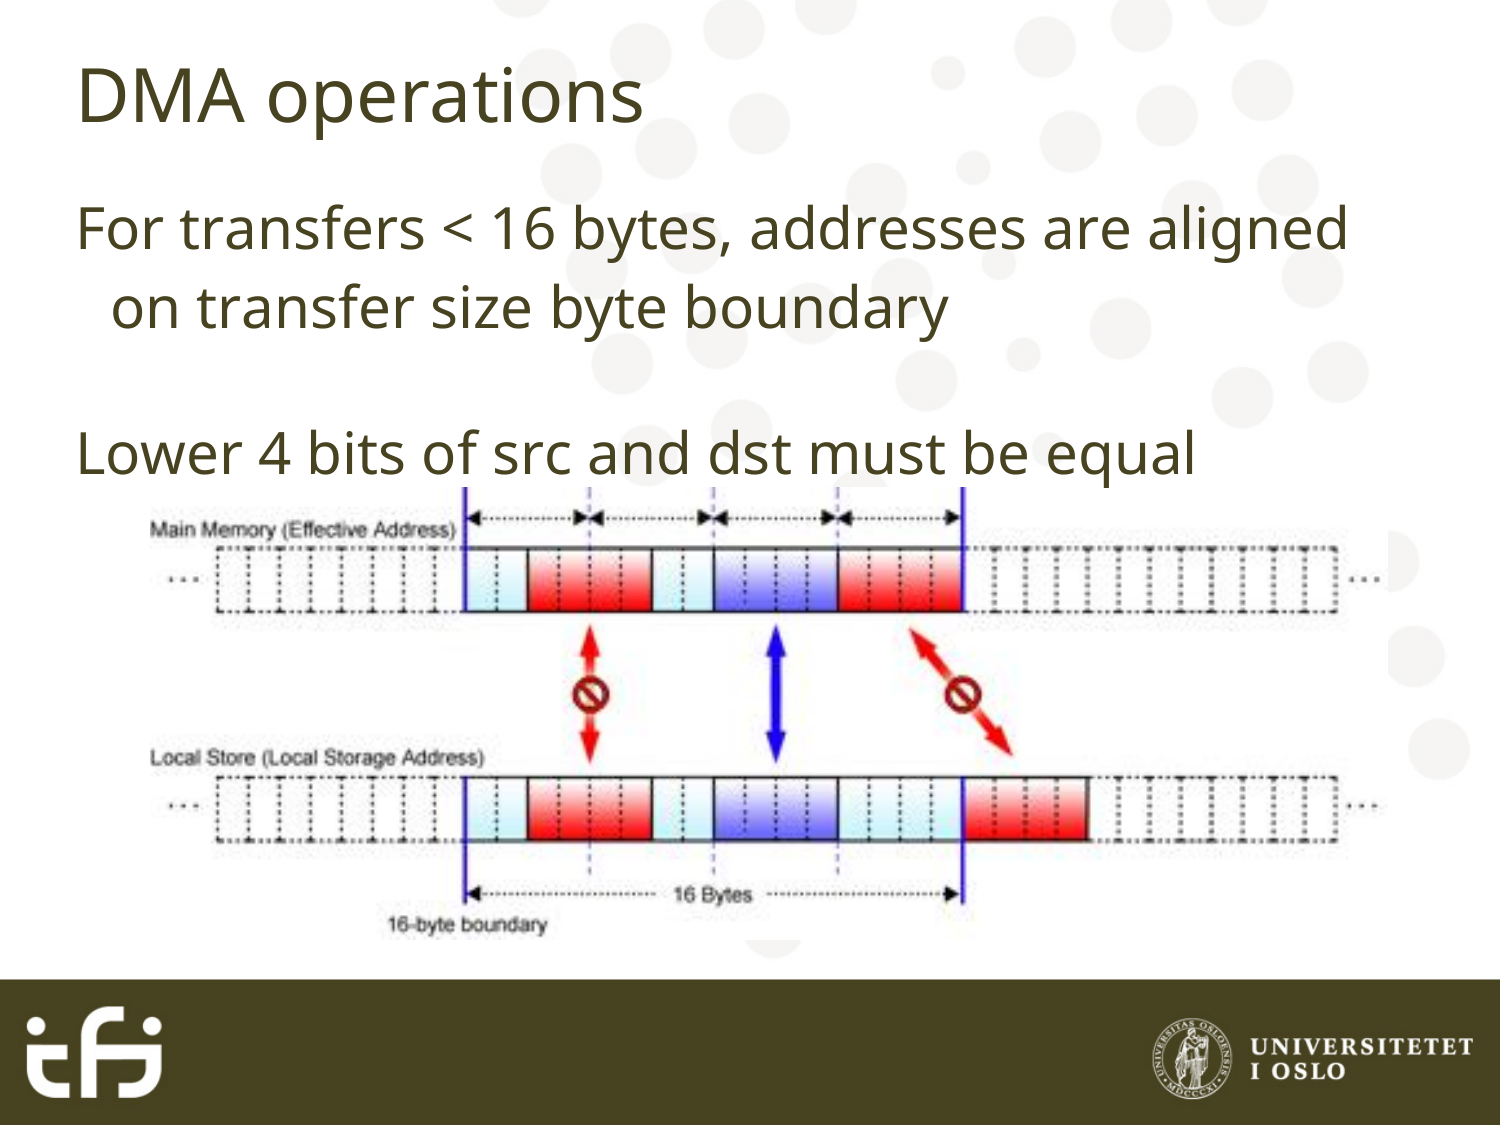

# DMA operations
For transfers < 16 bytes, addresses are aligned on transfer size byte boundary
Lower 4 bits of src and dst must be equal